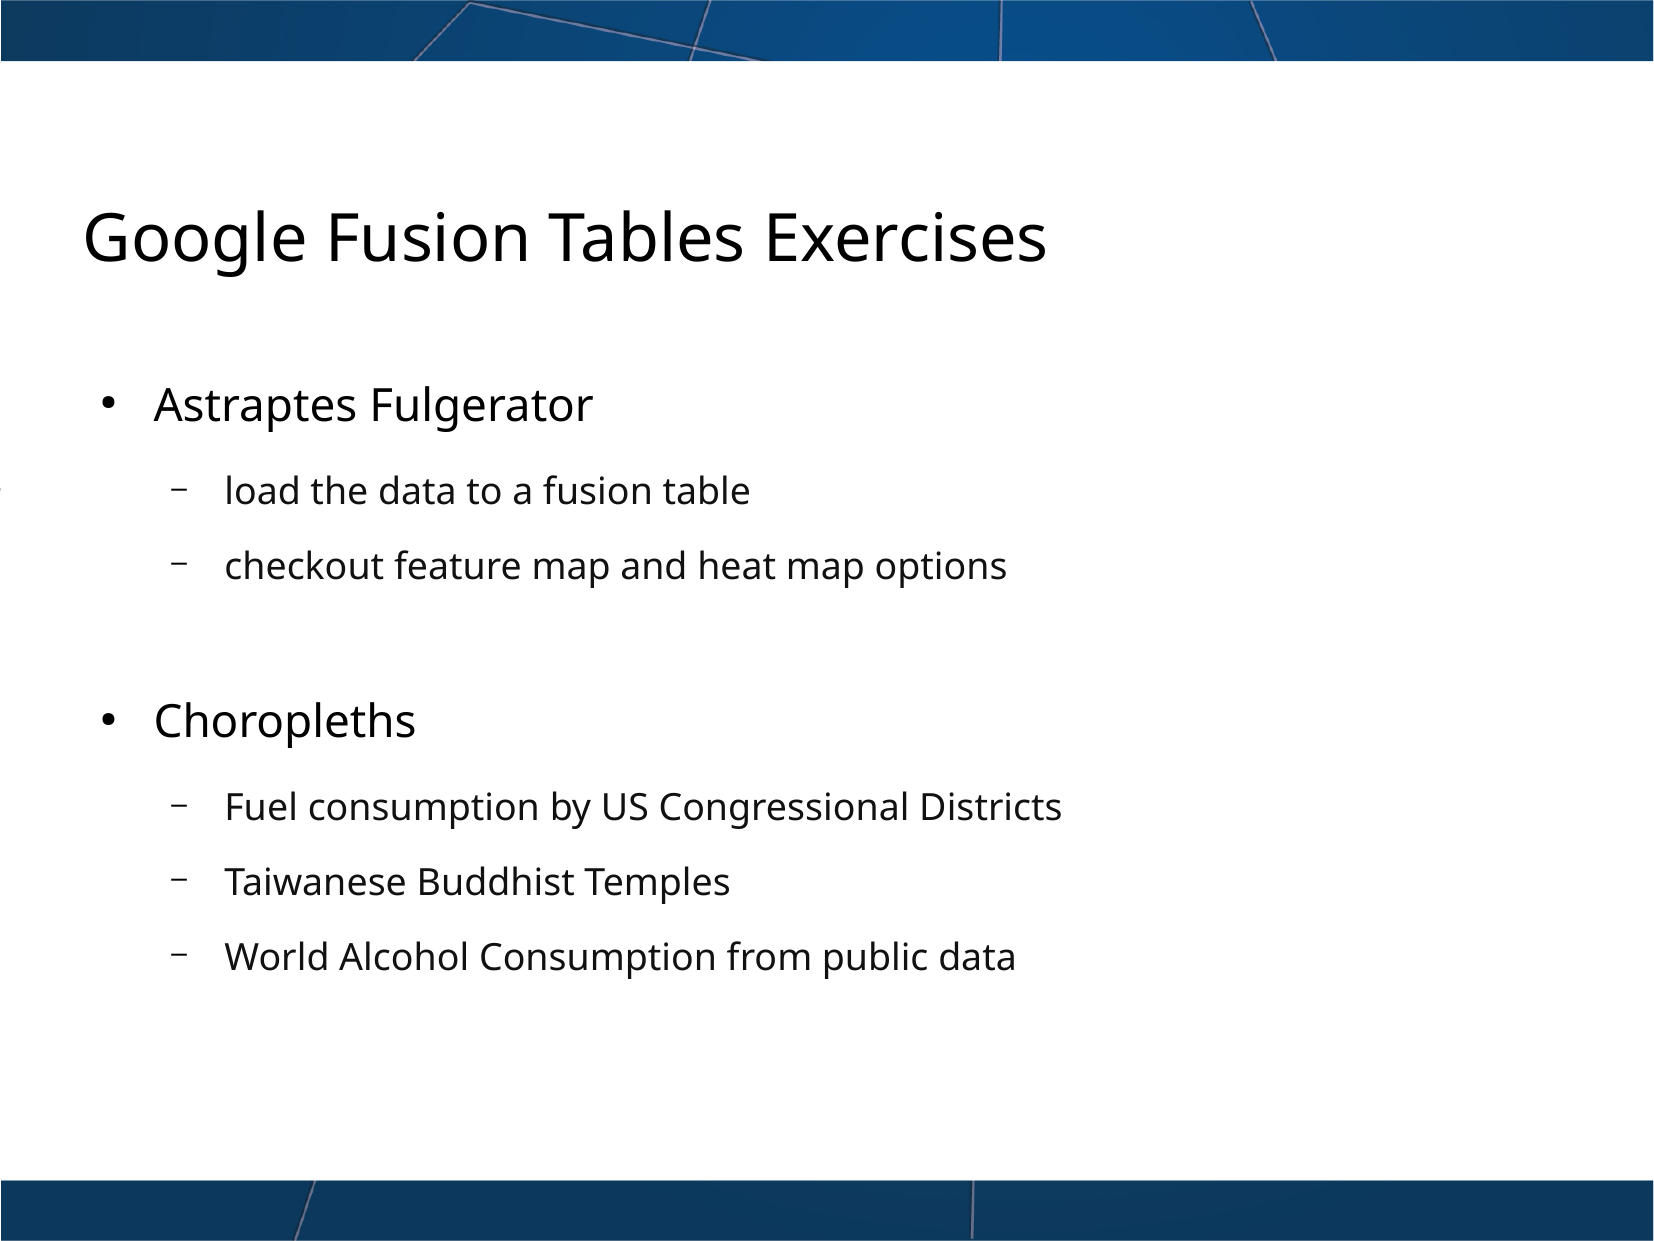

# Google Fusion Tables Exercises
Astraptes Fulgerator
load the data to a fusion table
checkout feature map and heat map options
Choropleths
Fuel consumption by US Congressional Districts
Taiwanese Buddhist Temples
World Alcohol Consumption from public data